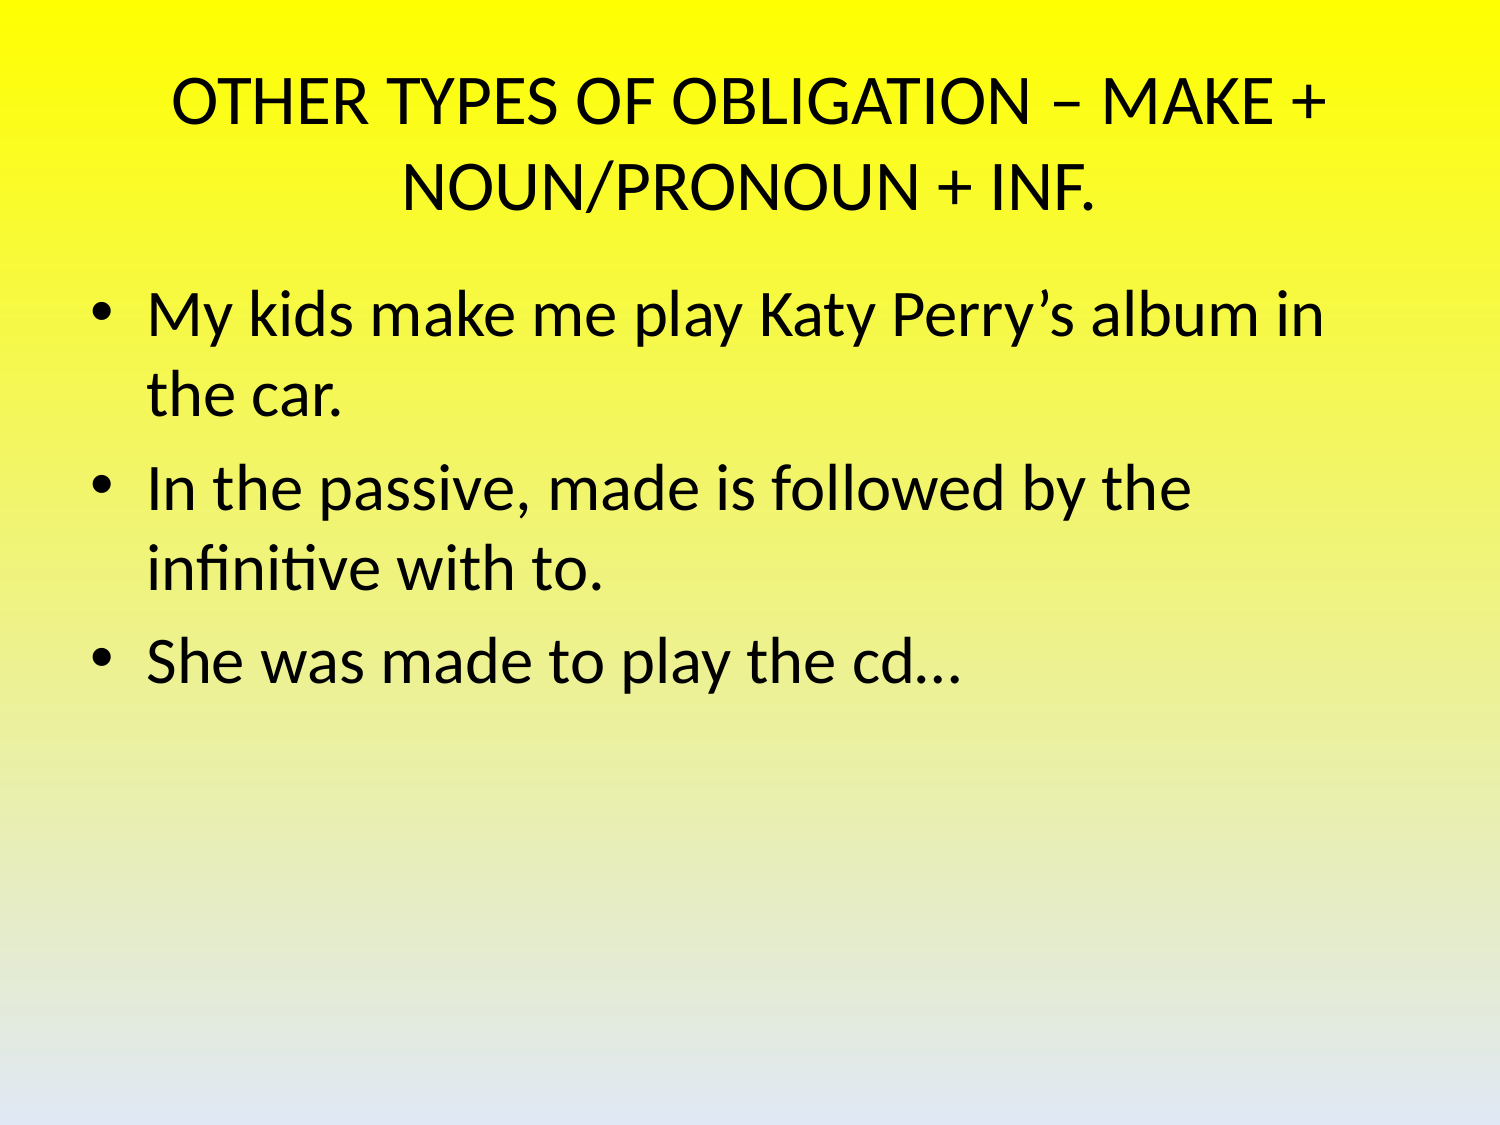

# OTHER TYPES OF OBLIGATION – MAKE + NOUN/PRONOUN + INF.
My kids make me play Katy Perry’s album in the car.
In the passive, made is followed by the infinitive with to.
She was made to play the cd…